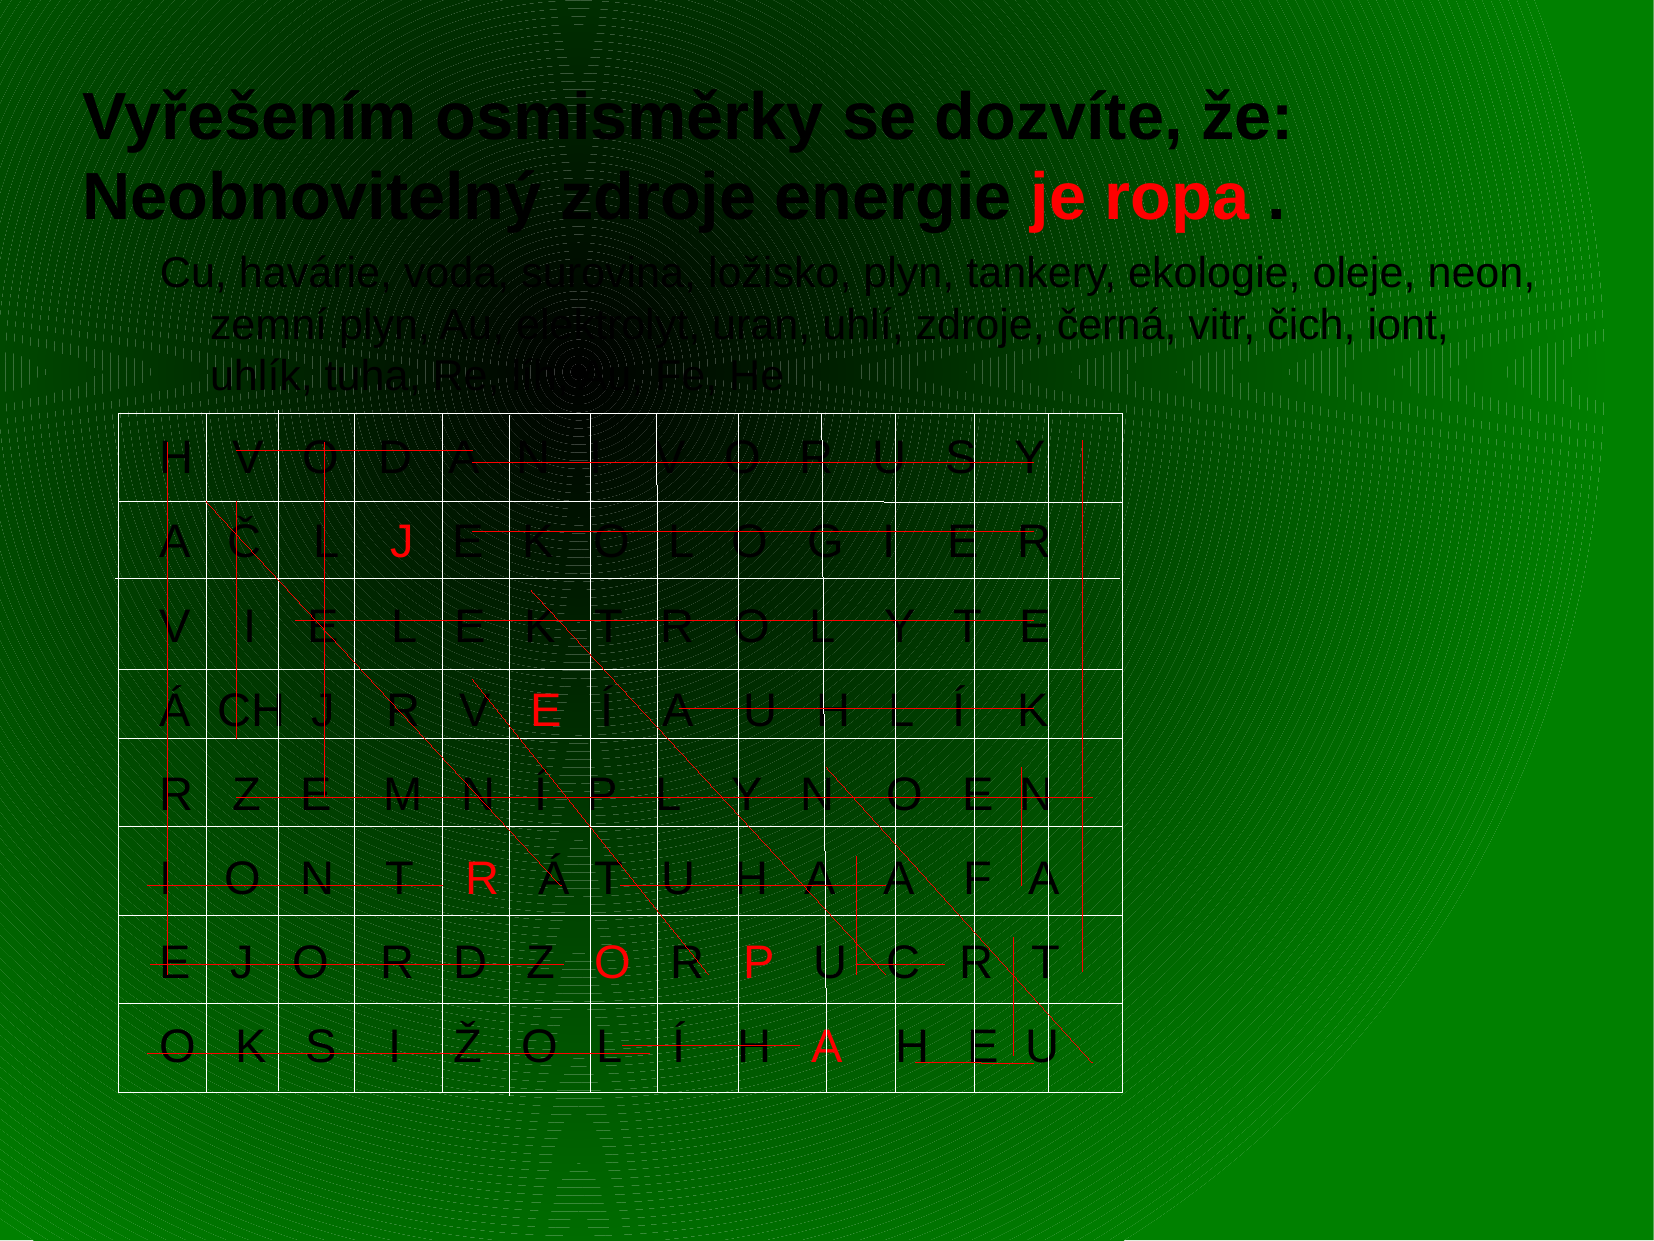

# Vyřešením osmisměrky se dozvíte, že: Neobnovitelný zdroje energie je ropa .
Cu, havárie, voda, surovina, ložisko, plyn, tankery, ekologie, oleje, neon, zemní plyn, Au, elektrolyt, uran, uhlí, zdroje, černá, vitr, čich, iont, uhlík, tuha, Re, líh, Au, Fe, He
H V O D A N I V O R U S Y
A Č L J E K O L O G I E R
V I E L E K T R O L Y T E
Á CH J R V E Í A U H L Í K
R Z E M N Í P L Y N O E N
I O N T R Á T U H A A F A
E J O R D Z O R P U C R T
O K S I Ž O L Í H A H E U